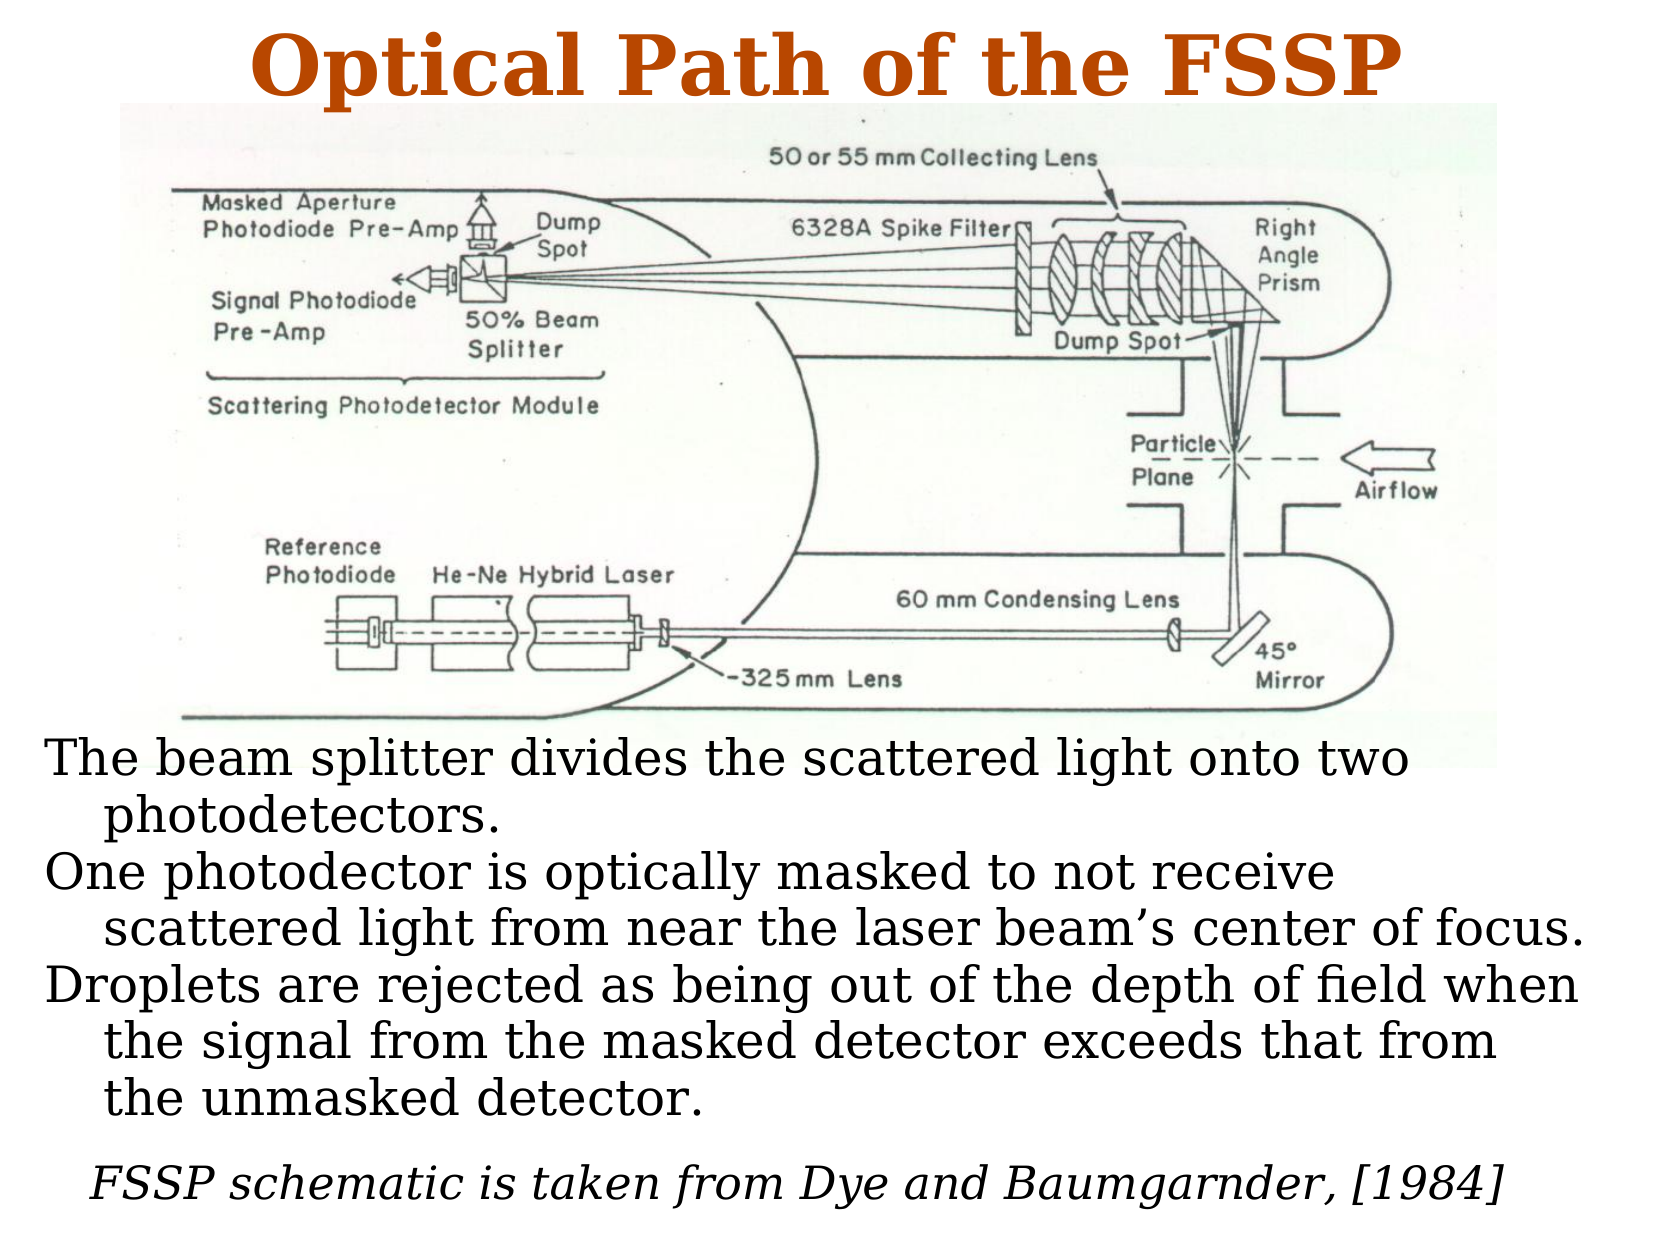

Optical Path of the FSSP
The beam splitter divides the scattered light onto two photodetectors.
One photodector is optically masked to not receive scattered light from near the laser beam’s center of focus.
Droplets are rejected as being out of the depth of field when the signal from the masked detector exceeds that from the unmasked detector.
FSSP schematic is taken from Dye and Baumgarnder, [1984]